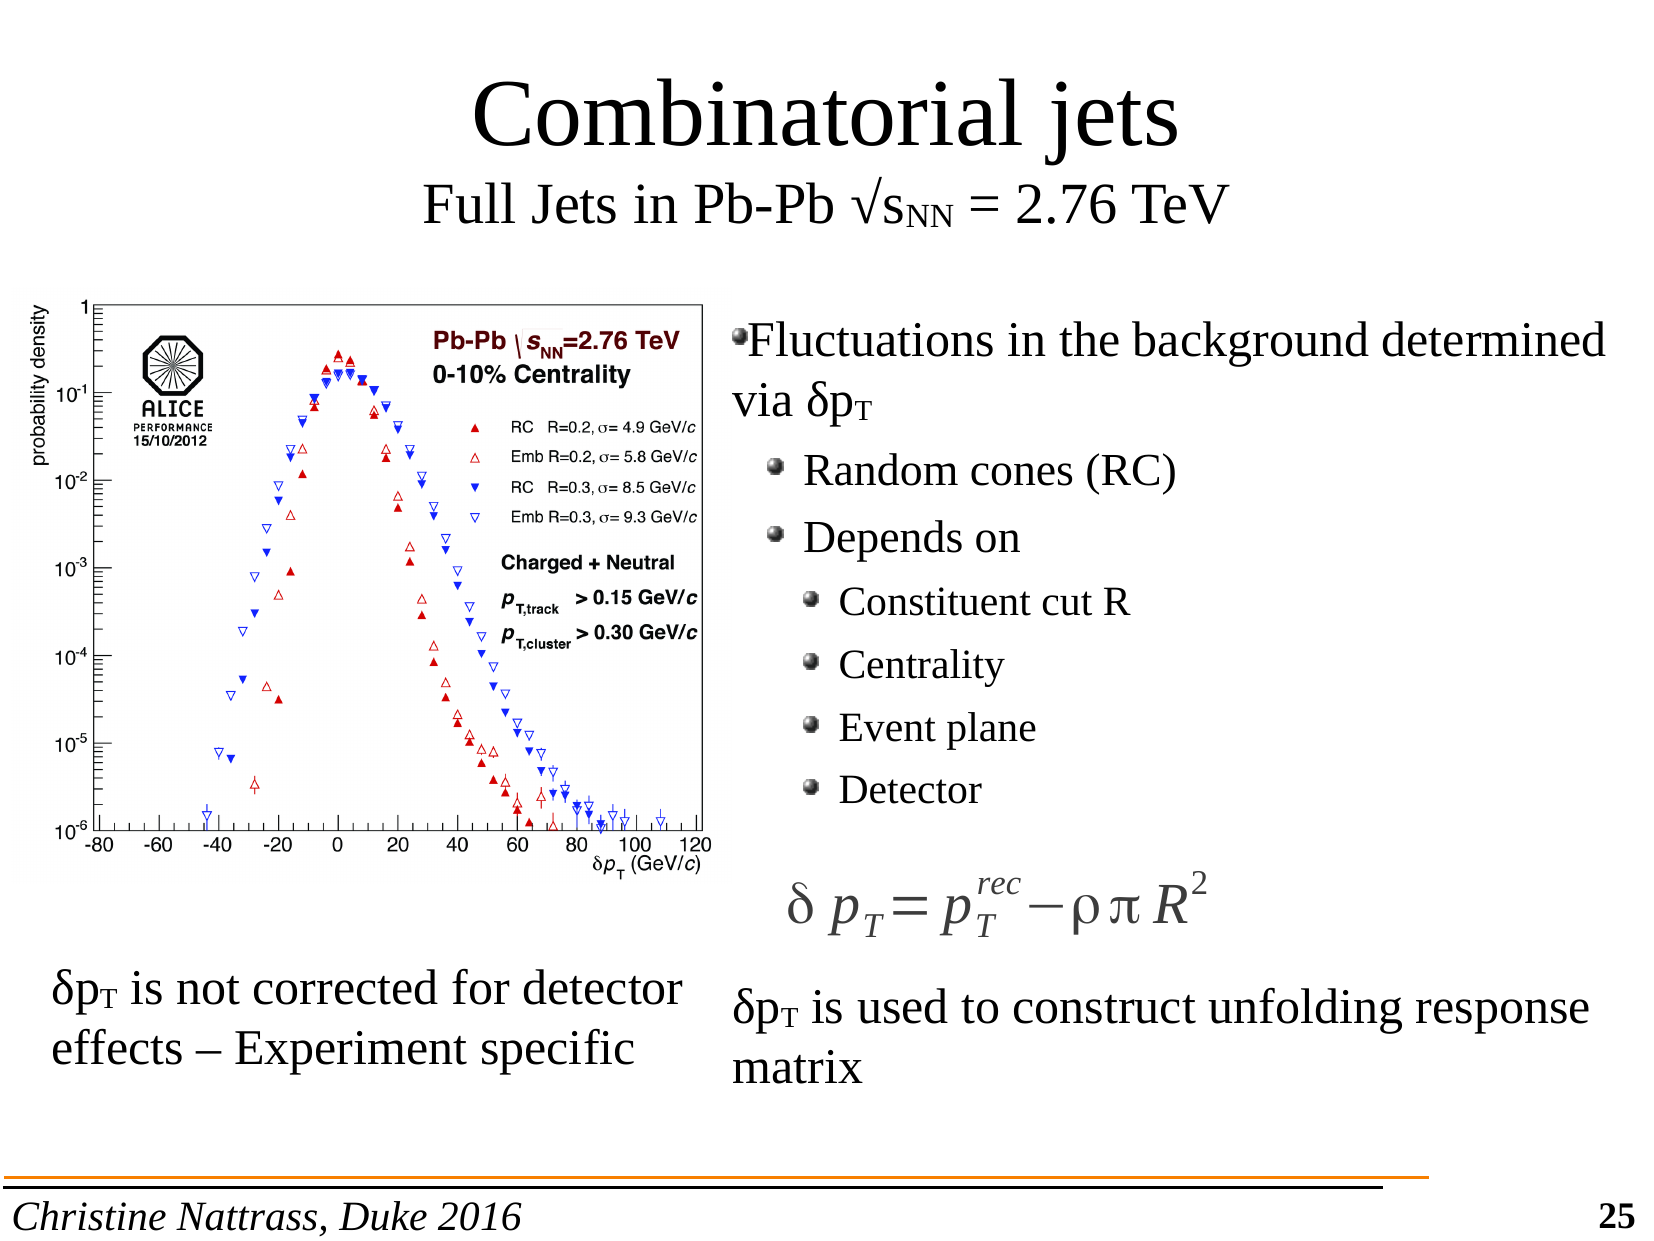

# Combinatorial jets Full Jets in Pb-Pb √sNN = 2.76 TeV
Fluctuations in the background determined via δpT
Random cones (RC)
Depends on
Constituent cut R
Centrality
Event plane
Detector
δpT is used to construct unfolding response matrix
δpT is not corrected for detector effects – Experiment specific